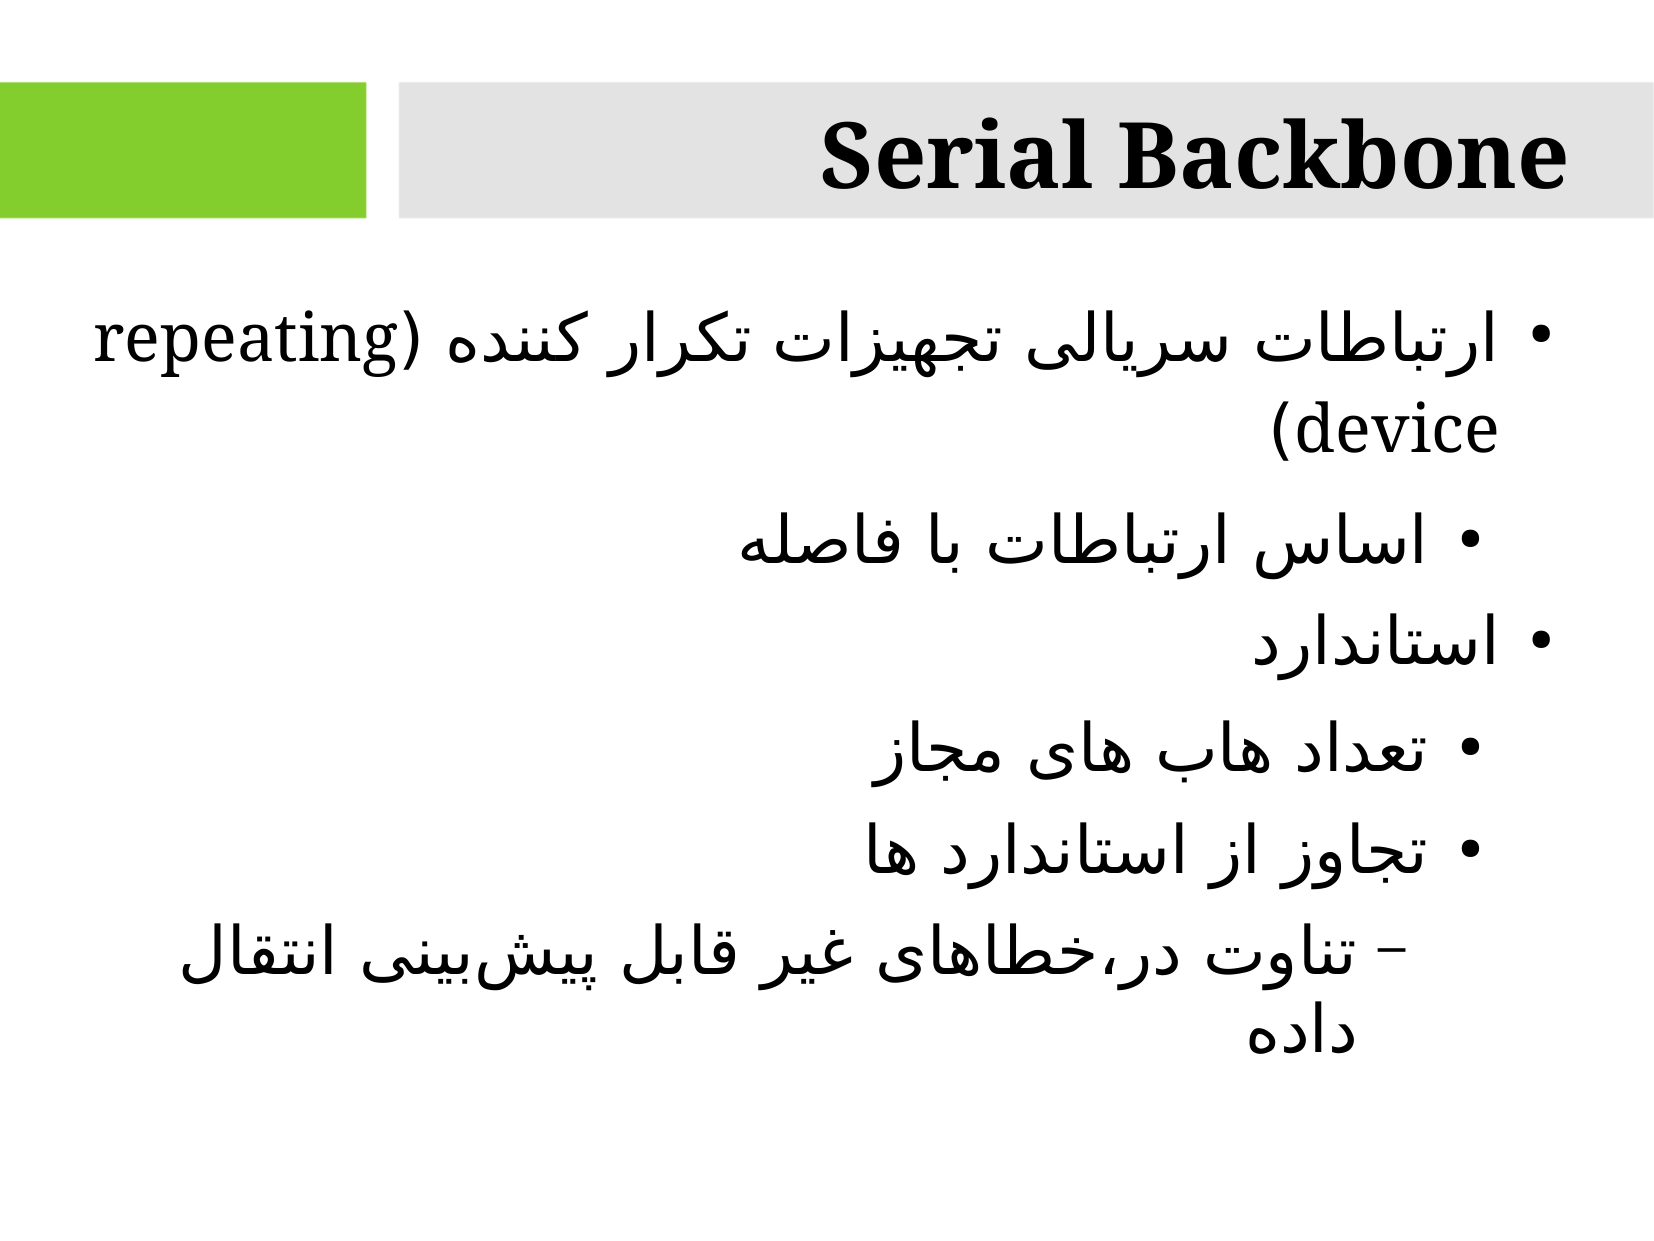

# Serial Backbone
ارتباطات سریالی تجهیزات تکرار کننده (repeating device)
اساس ارتباطات با فاصله
استاندارد
تعداد هاب های مجاز
تجاوز از استاندارد ها
تناوت در،خطاهای غیر قابل پیش‌بینی انتقال داده